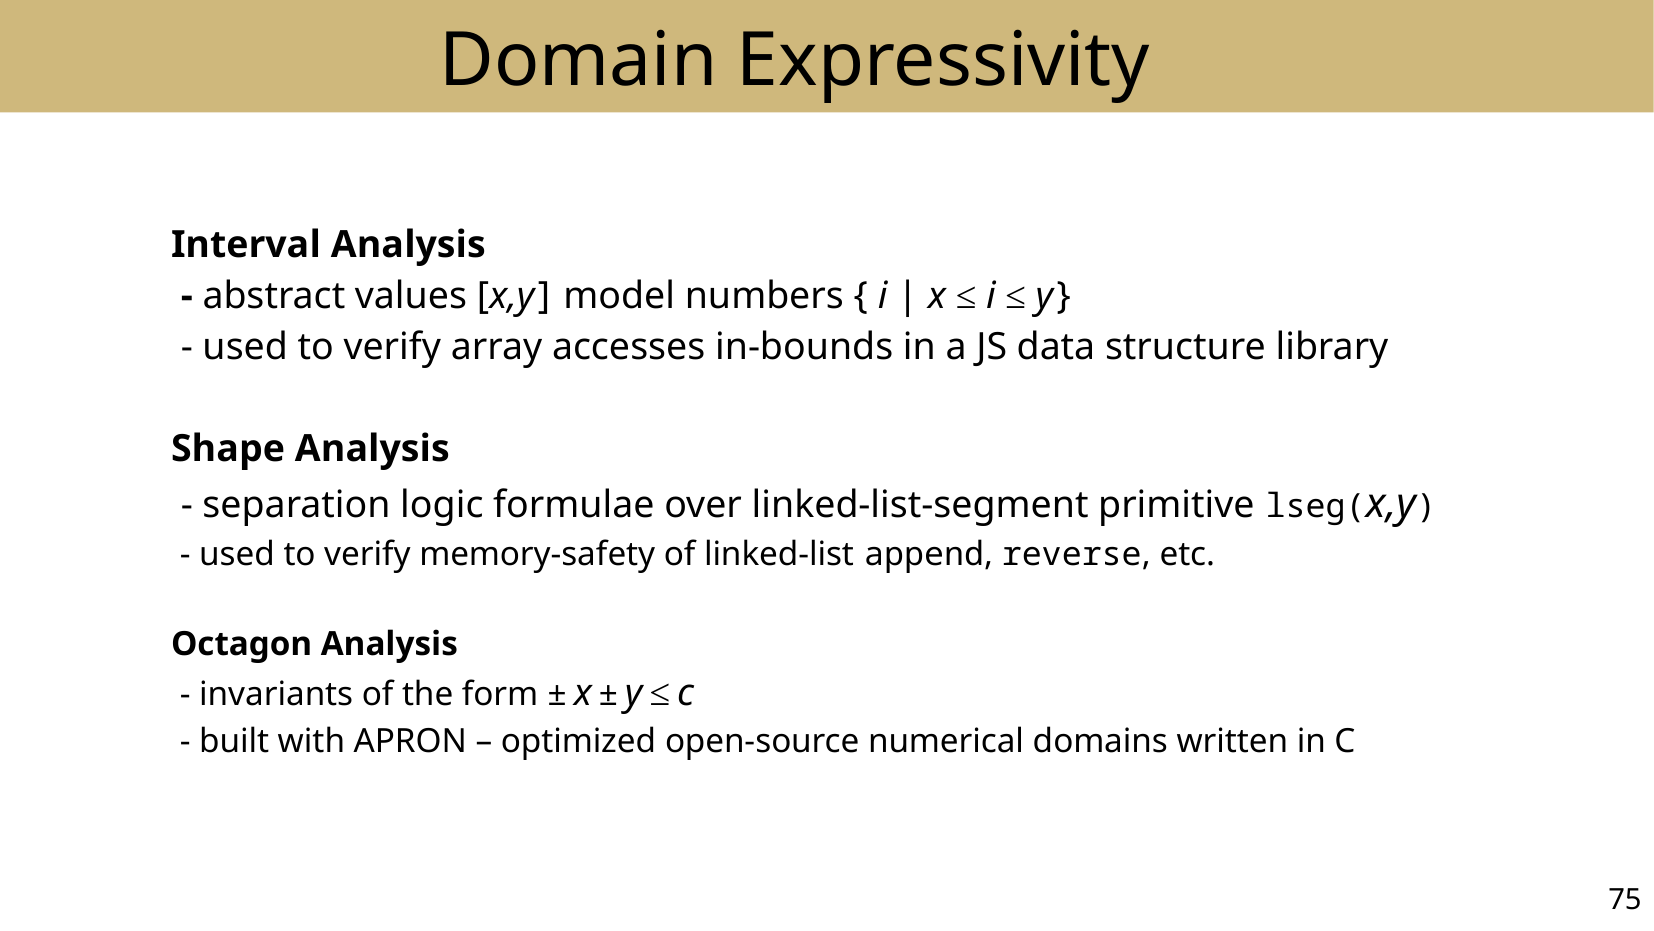

# Domain Expressivity
Interval Analysis
 - abstract values [x,y] model numbers { i | x ≤ i ≤ y}
 - used to verify array accesses in-bounds in a JS data structure library
Shape Analysis
 - separation logic formulae over linked-list-segment primitive lseg(x,y)
 - used to verify memory-safety of linked-list append, reverse, etc.
Octagon Analysis
 - invariants of the form ±x±y≤c
 - built with APRON – optimized open-source numerical domains written in C